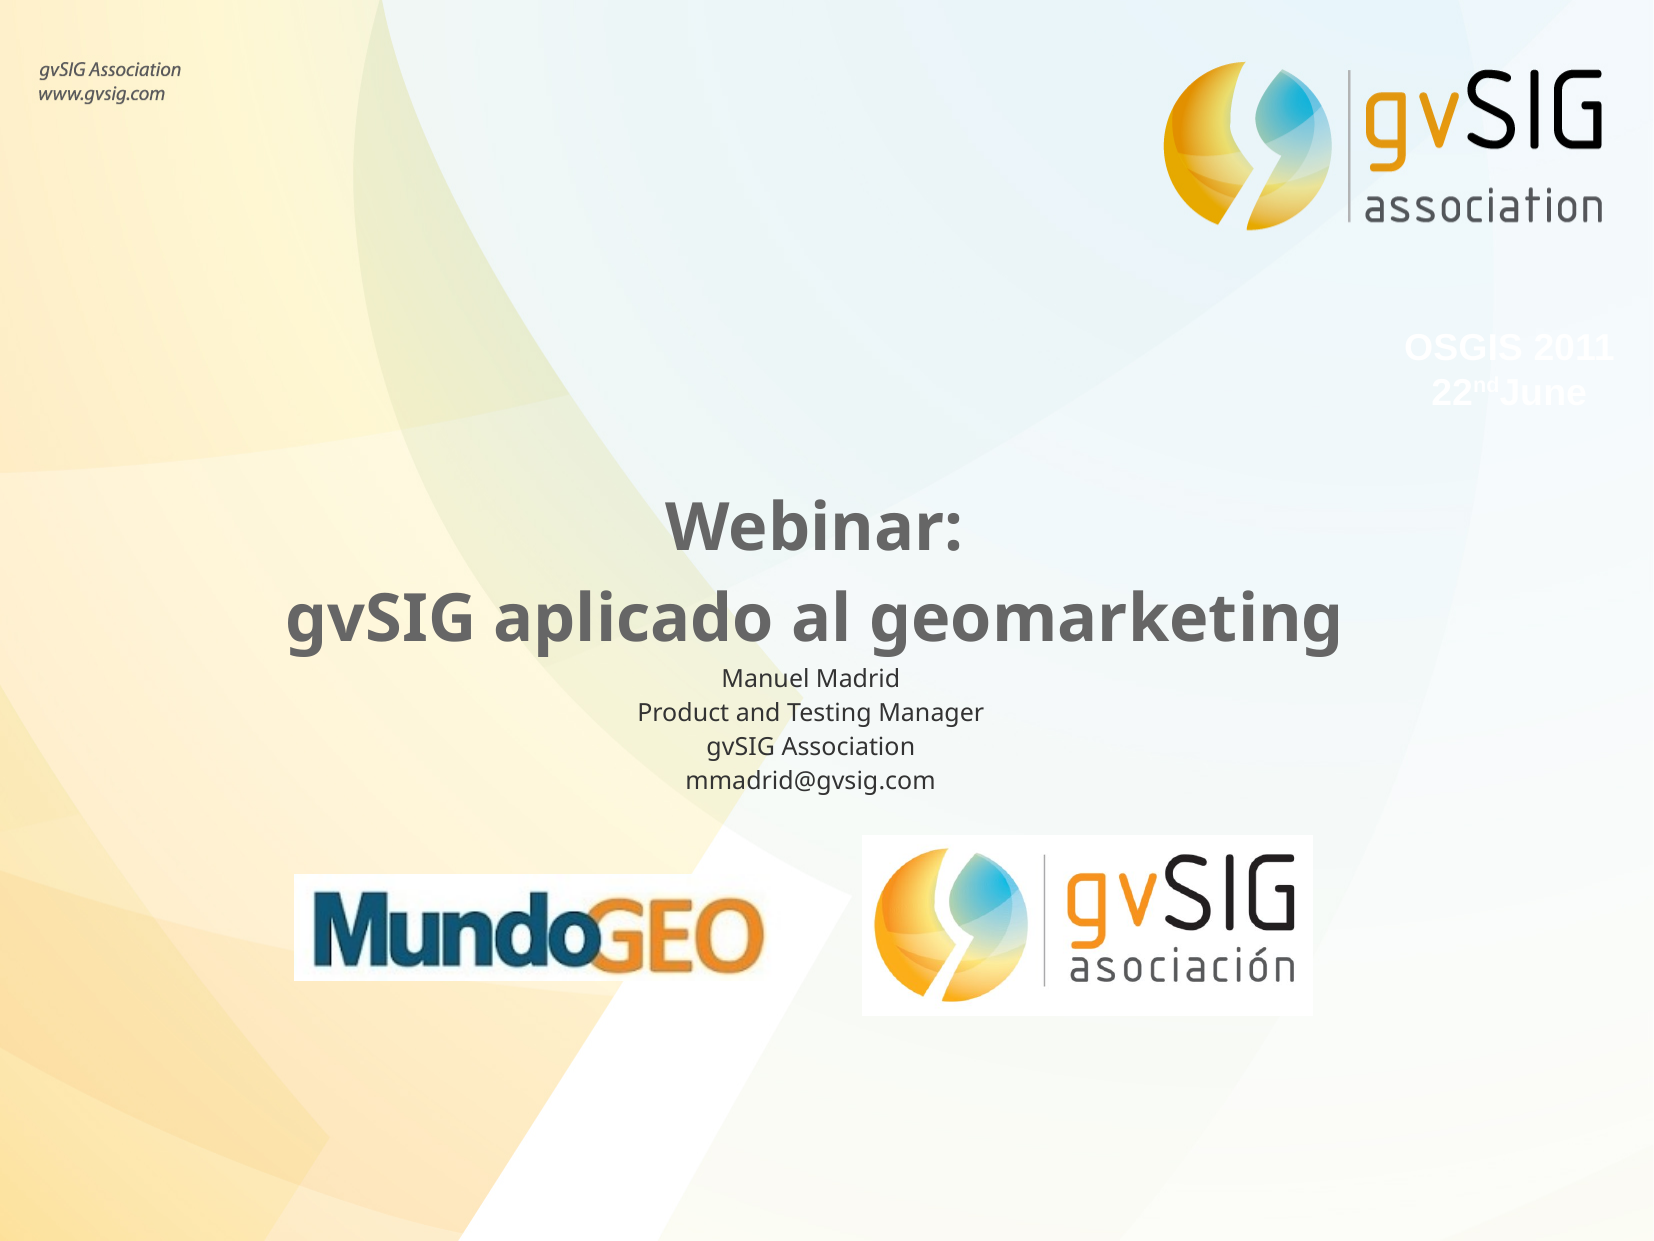

OSGIS 2011
 22ndJune
# Webinar: gvSIG aplicado al geomarketing
Manuel Madrid
Product and Testing Manager
gvSIG Association
mmadrid@gvsig.com